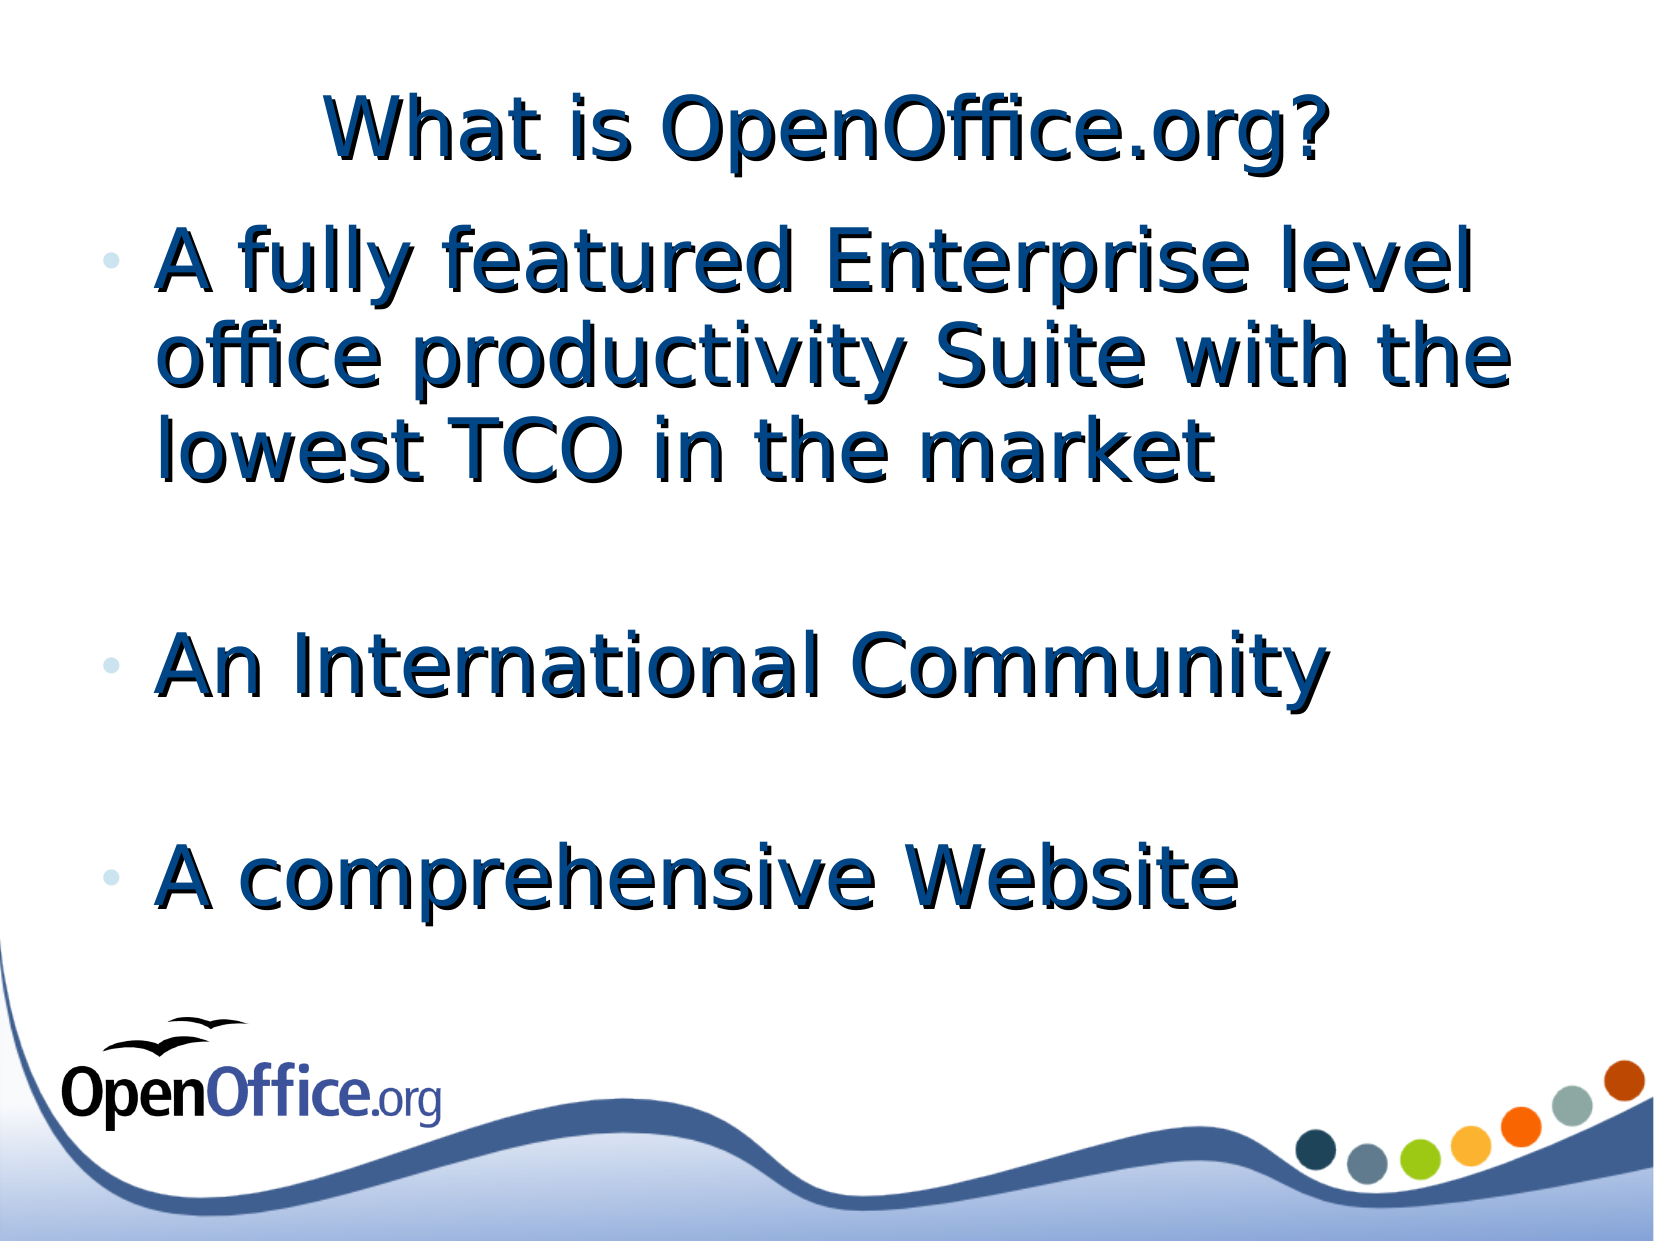

# What is OpenOffice.org?
A fully featured Enterprise level office productivity Suite with the lowest TCO in the market
An International Community
A comprehensive Website